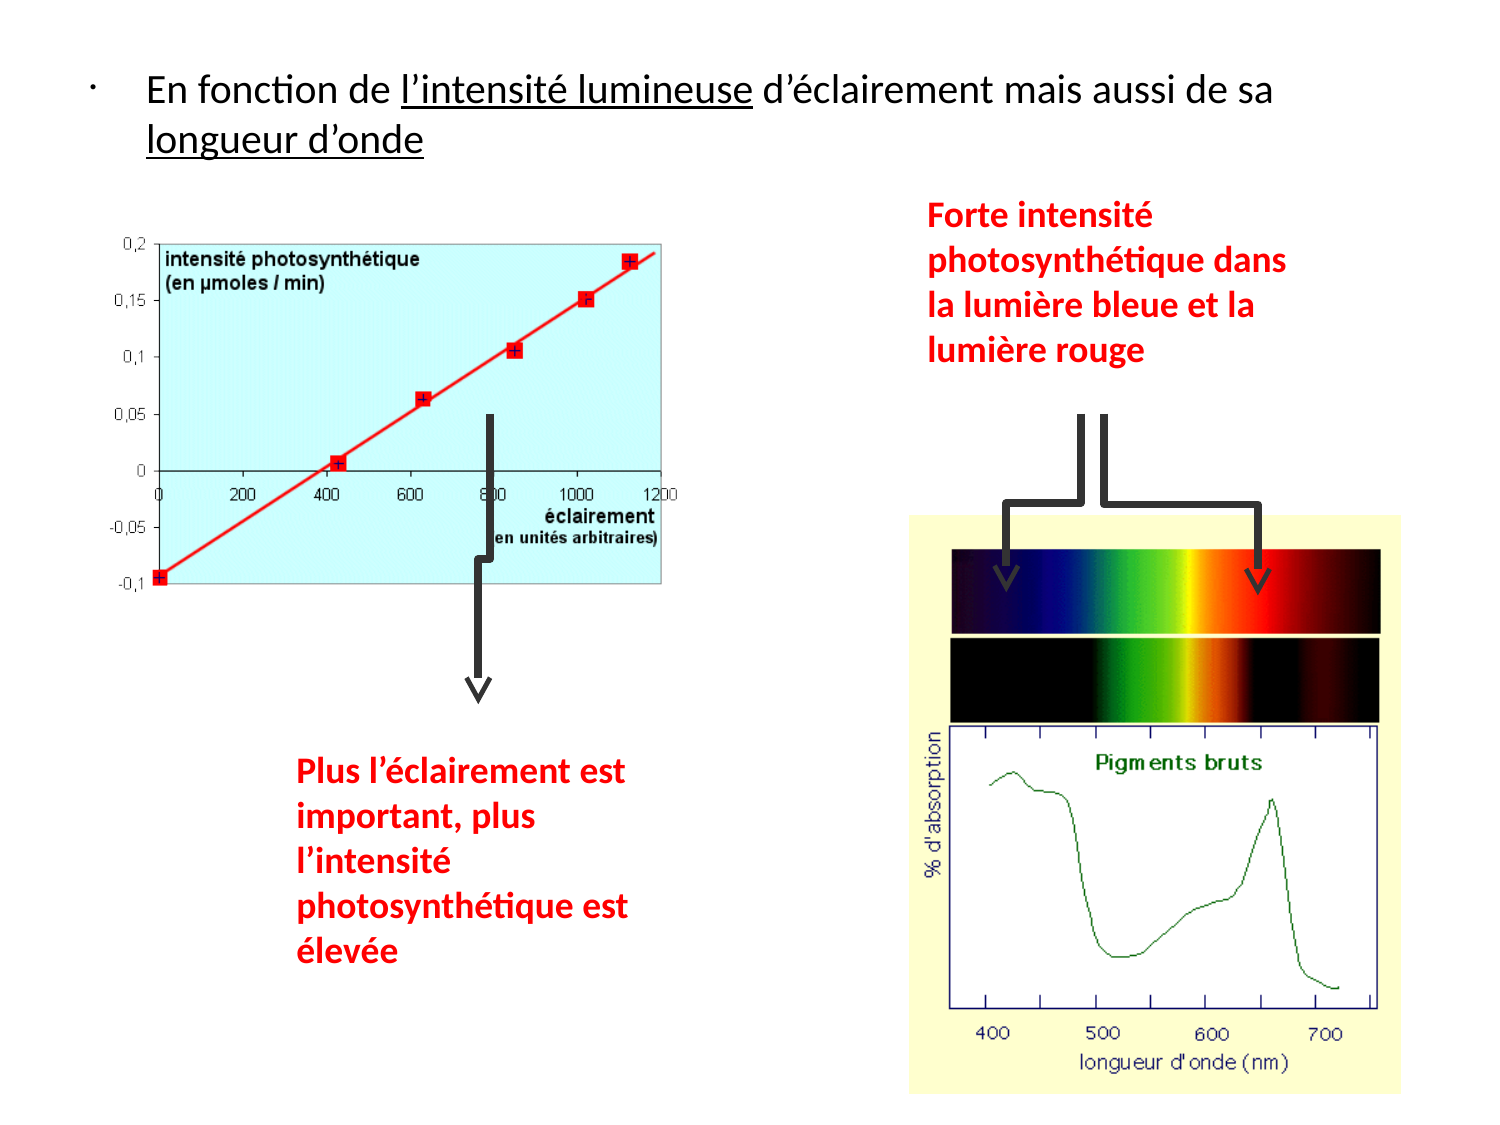

# En fonction de l’intensité lumineuse d’éclairement mais aussi de sa longueur d’onde
Forte intensité photosynthétique dans la lumière bleue et la lumière rouge
Plus l’éclairement est important, plus l’intensité photosynthétique est élevée